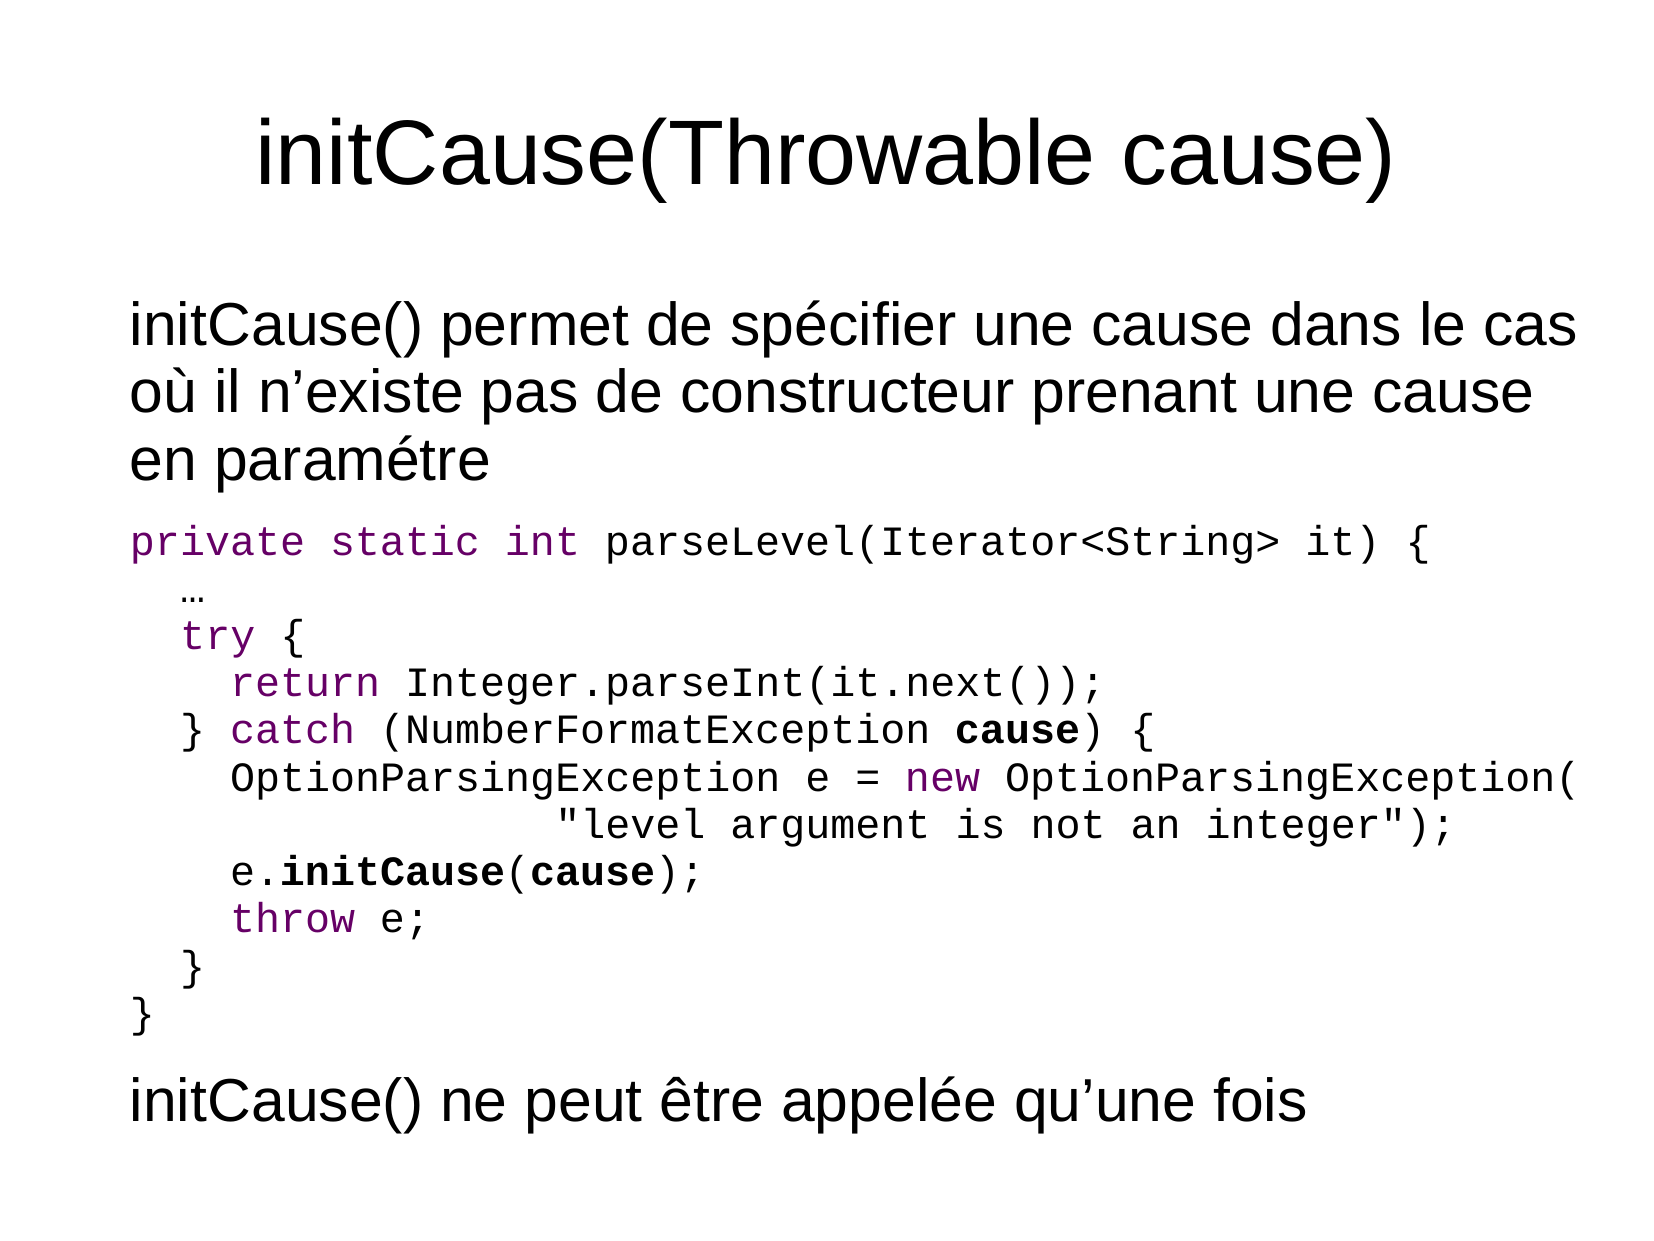

# initCause(Throwable cause)
initCause() permet de spécifier une cause dans le cas où il n’existe pas de constructeur prenant une cause en paramétre
private static int parseLevel(Iterator<String> it) {
 …
 try {
 return Integer.parseInt(it.next());
 } catch (NumberFormatException cause) {
 OptionParsingException e = new OptionParsingException(
 "level argument is not an integer");
 e.initCause(cause);
 throw e;
 }
}
initCause() ne peut être appelée qu’une fois